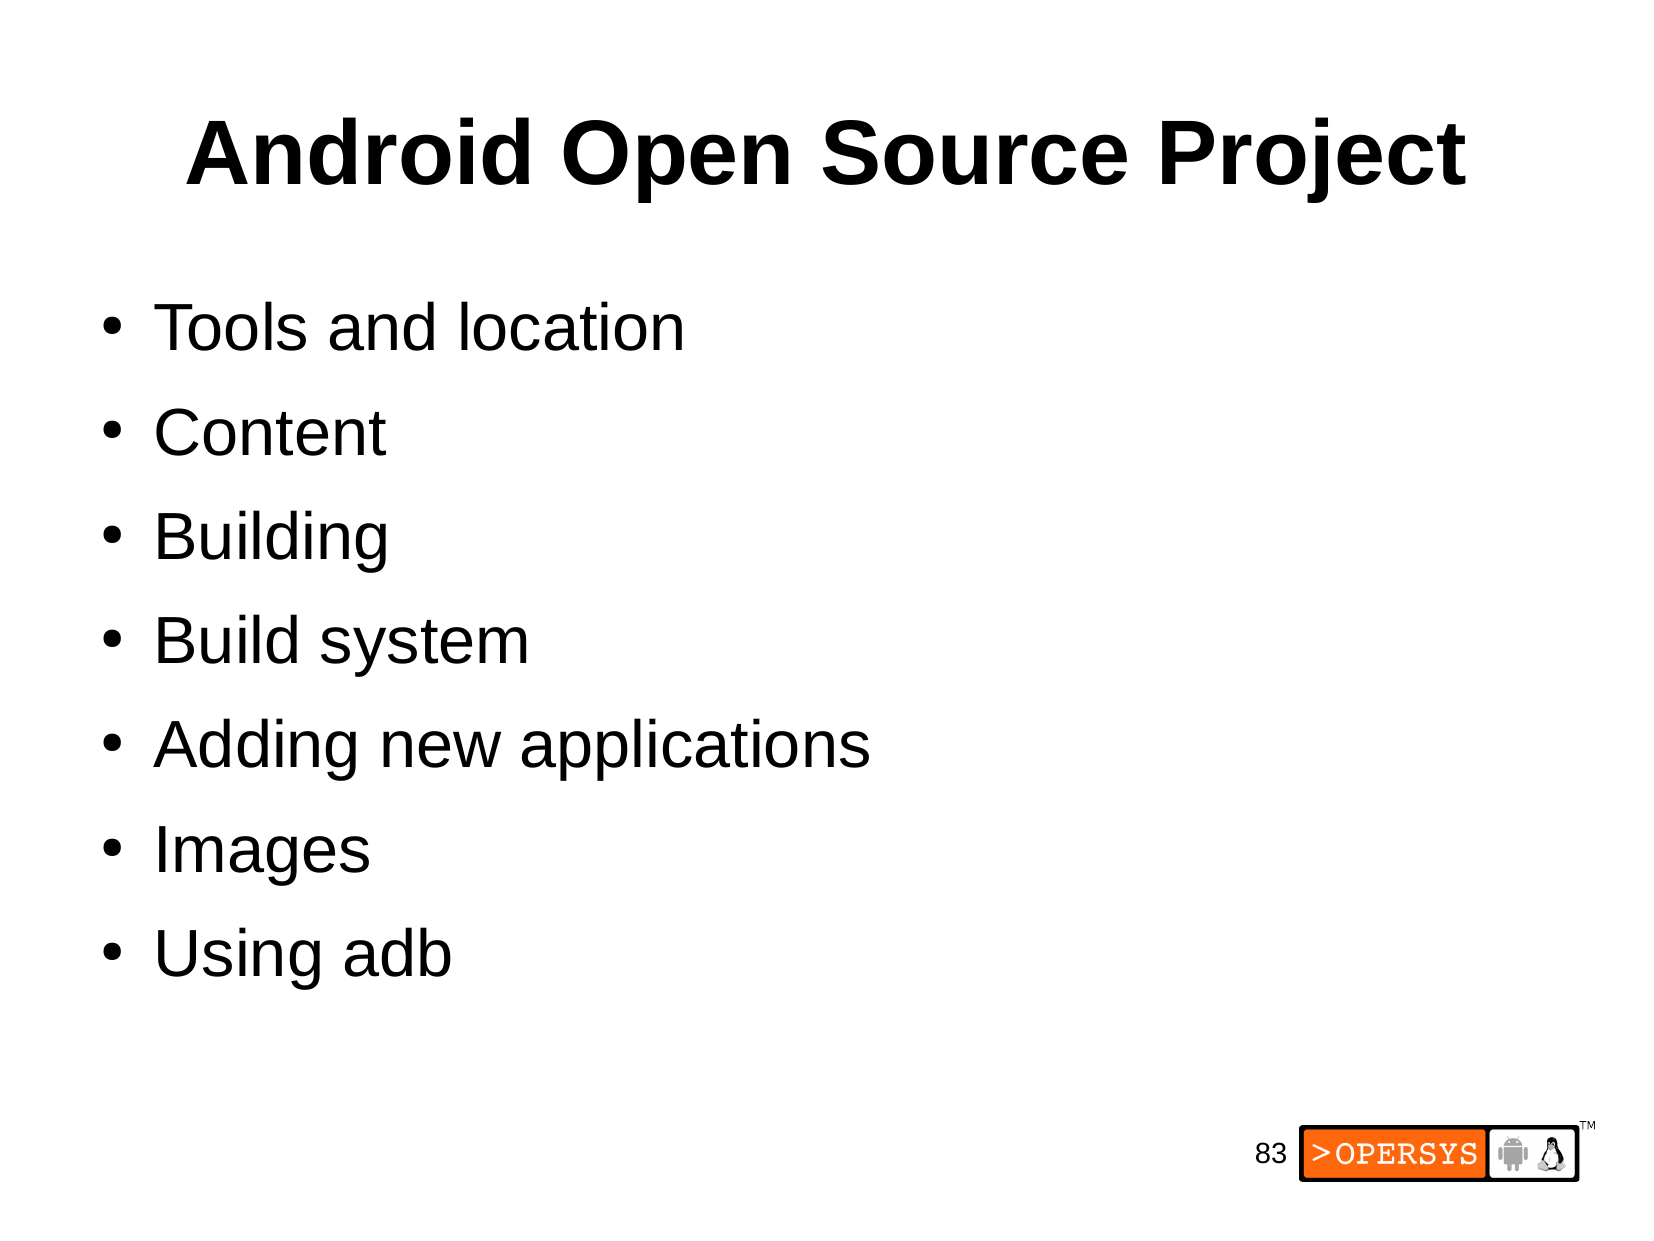

# Android Open Source Project
Tools and location
Content
Building
Build system
Adding new applications
Images
Using adb